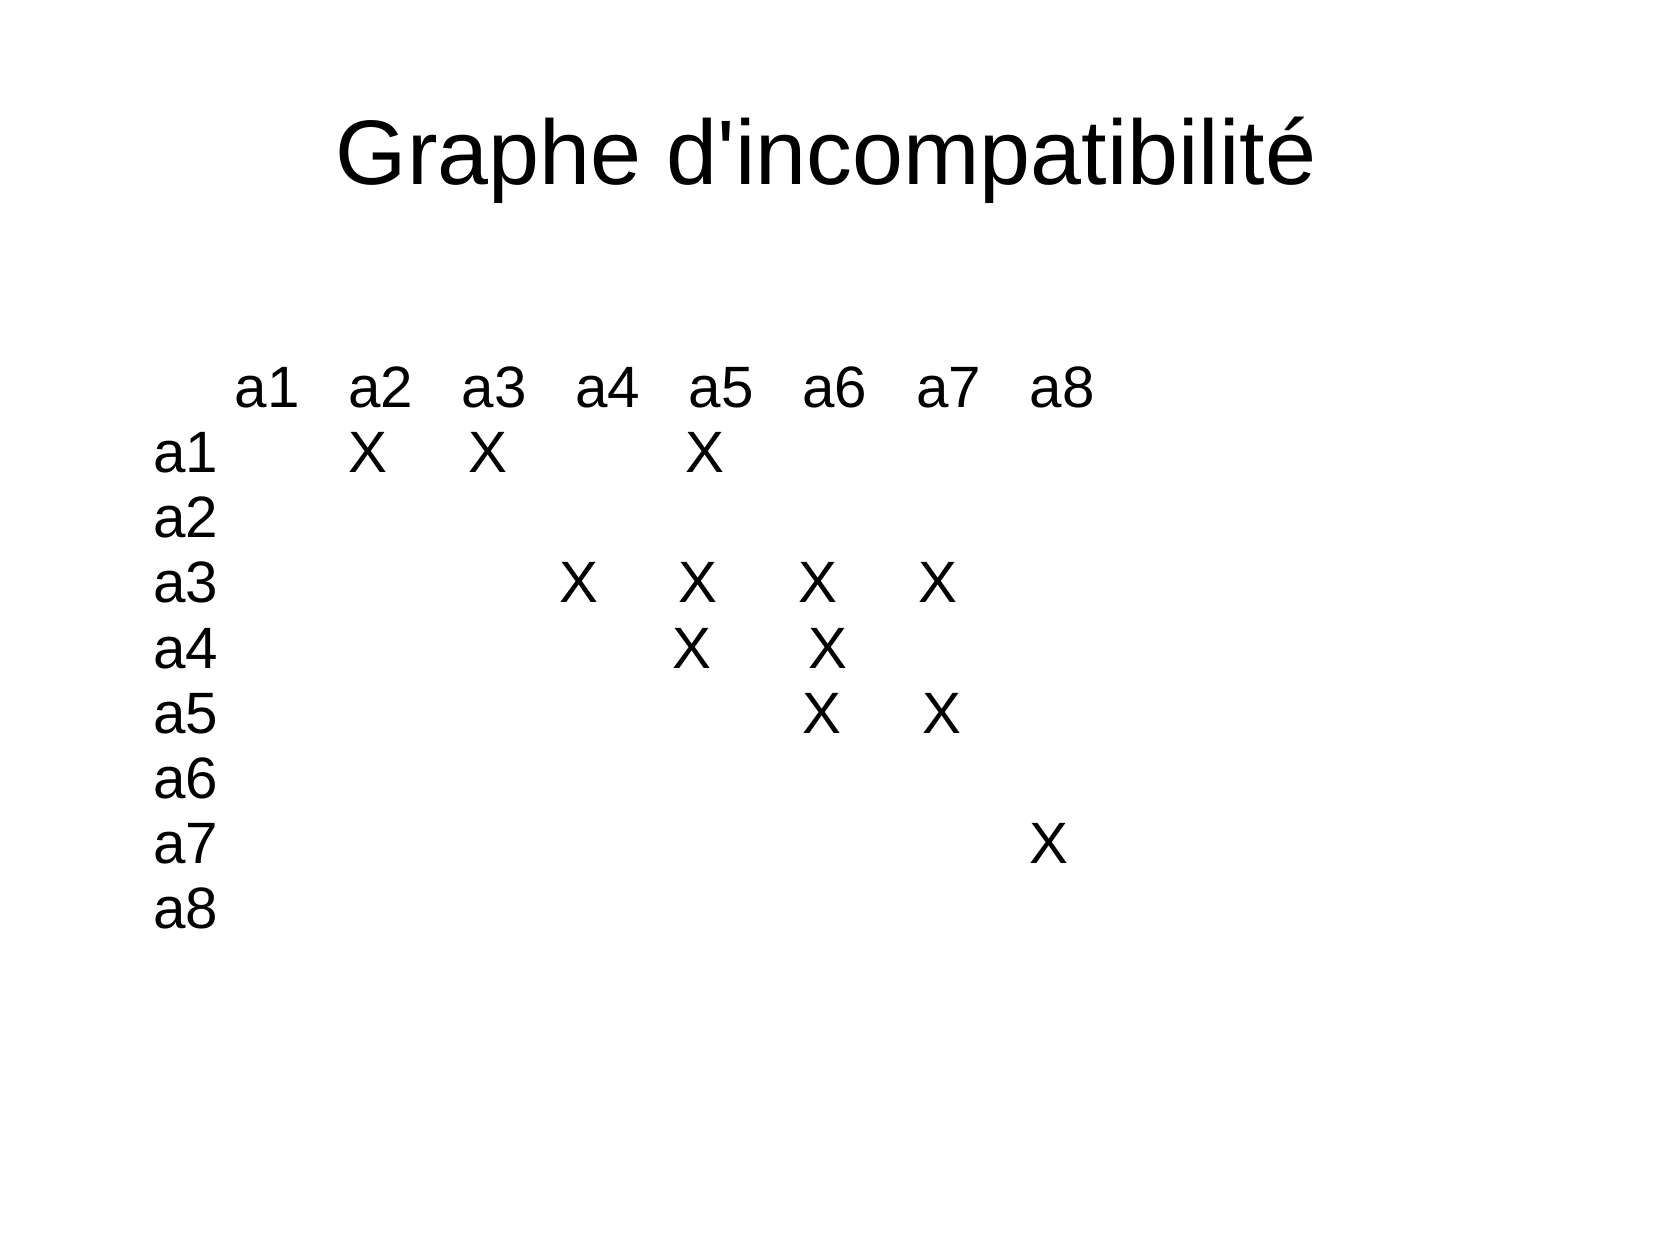

# Graphe d'incompatibilité
 a1 a2 a3 a4 a5 a6 a7 a8
a1 X X X
a2
a3 X X X X
a4 X X
a5 X X
a6
a7 X
a8